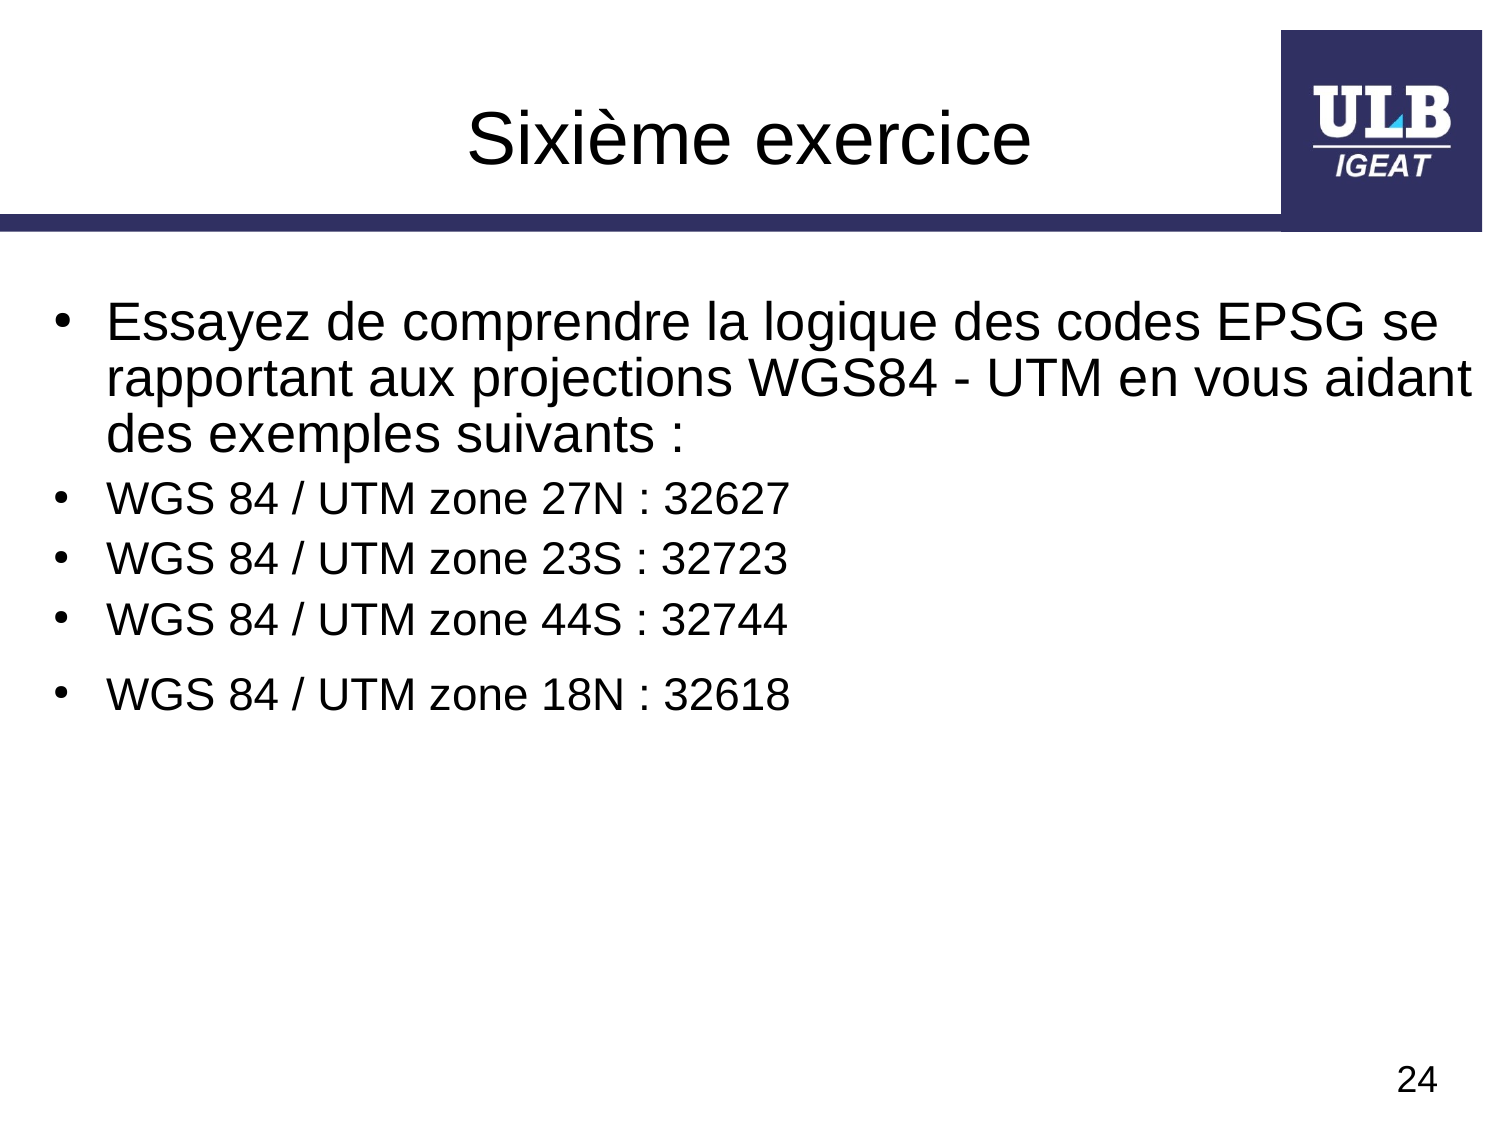

# Sixième exercice
Essayez de comprendre la logique des codes EPSG se rapportant aux projections WGS84 - UTM en vous aidant des exemples suivants :
WGS 84 / UTM zone 27N : 32627
WGS 84 / UTM zone 23S : 32723
WGS 84 / UTM zone 44S : 32744
WGS 84 / UTM zone 18N : 32618